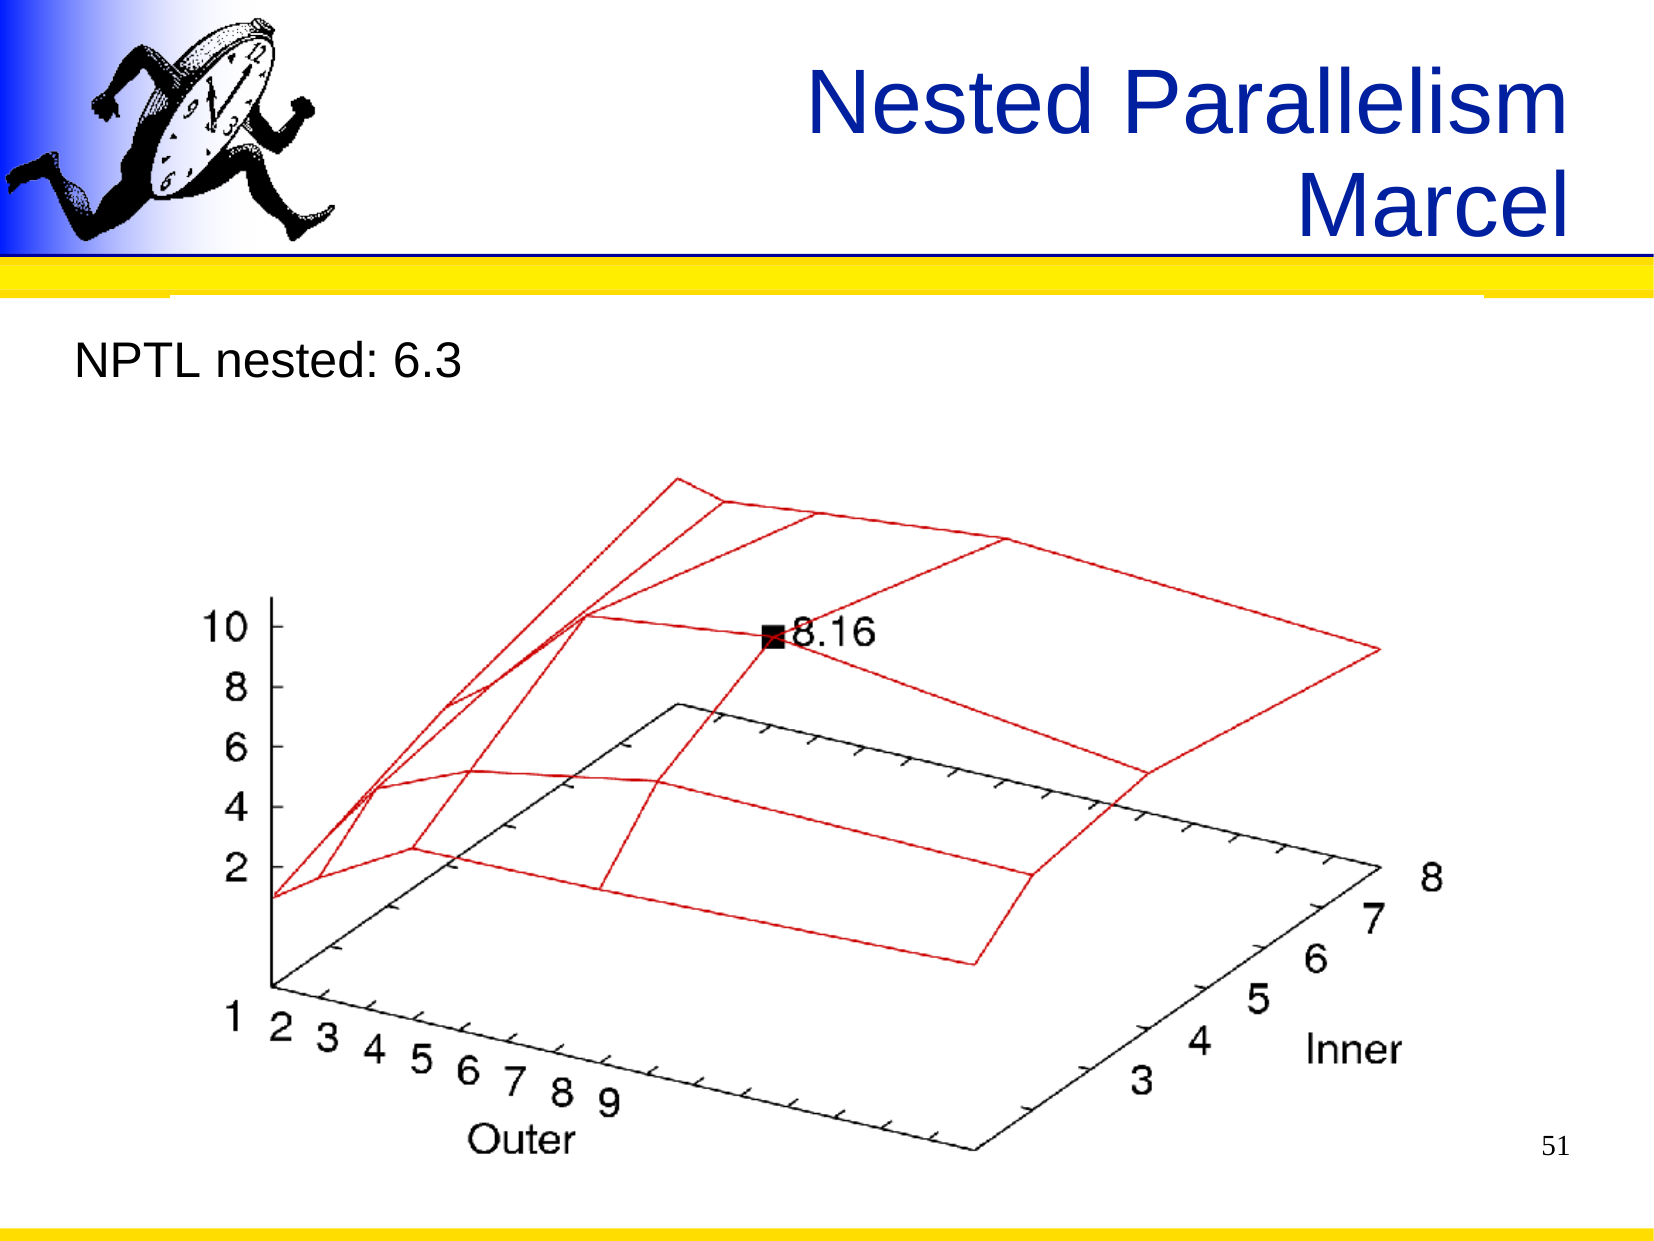

# Nested Parallelism Marcel
NPTL nested: 6.3
51